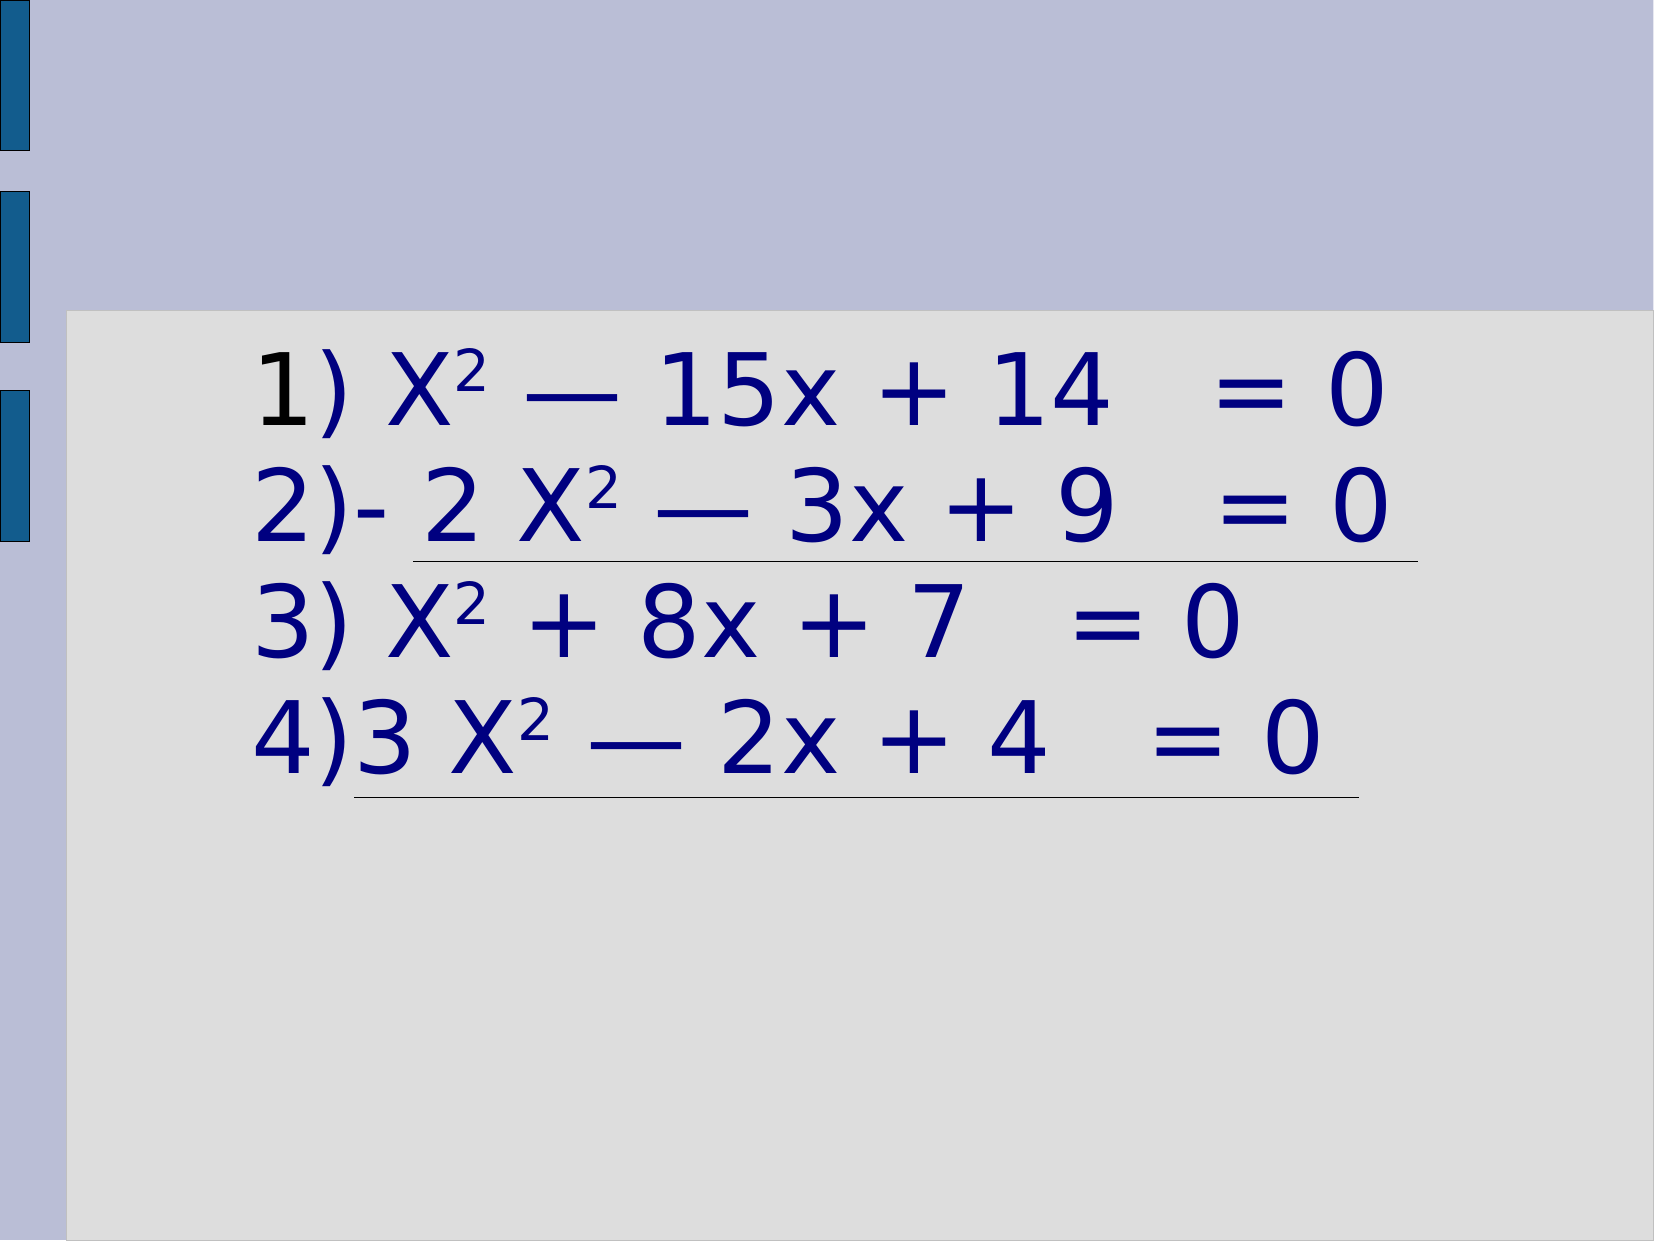

1) Х2 — 15х + 14 = 0
2)- 2 Х2 — 3х + 9 = 0
3) Х2 + 8х + 7 = 0
4)3 Х2 — 2х + 4 = 0